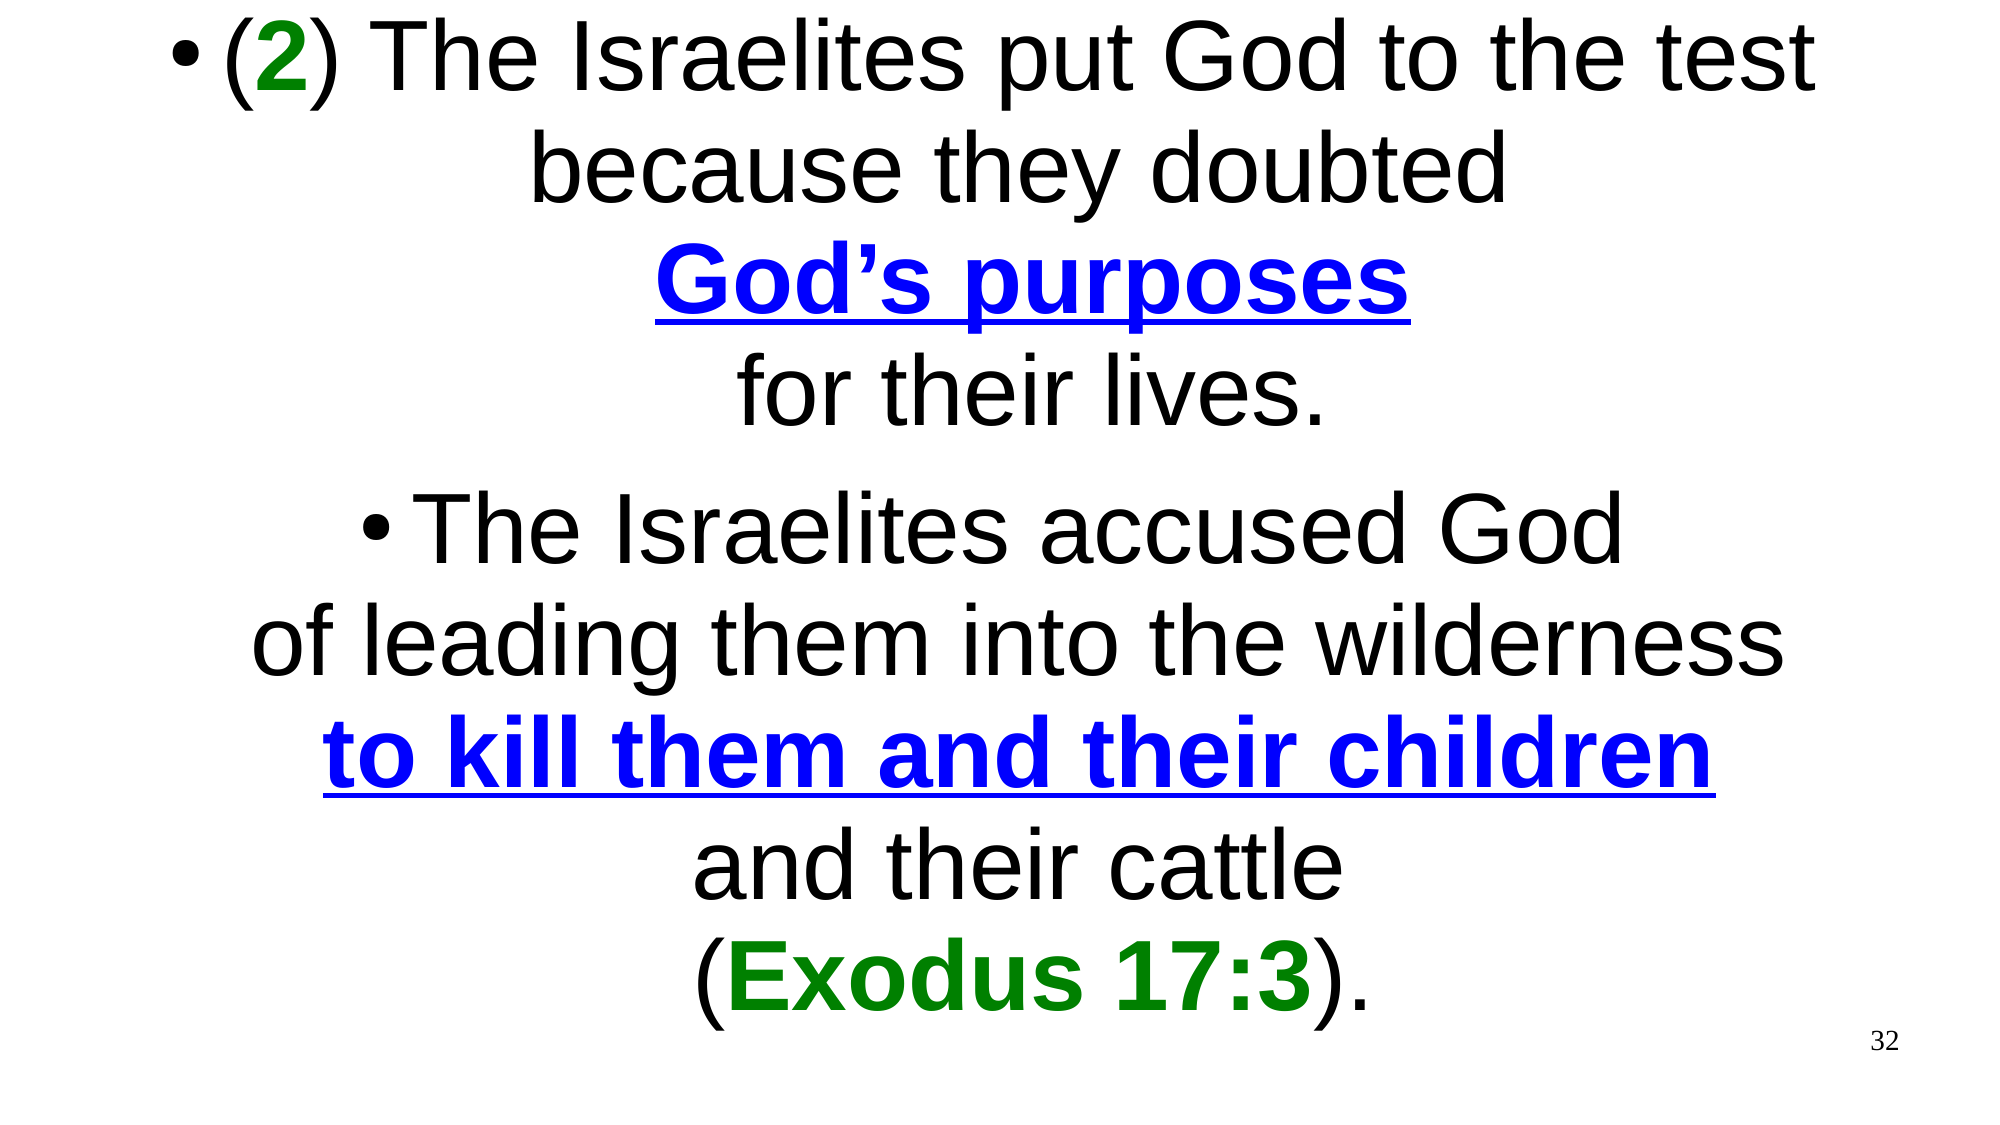

# (2) The Israelites put God to the test because they doubted God’s purposes for their lives.
The Israelites accused God
of leading them into the wilderness
to kill them and their children
and their cattle
(Exodus 17:3).
32